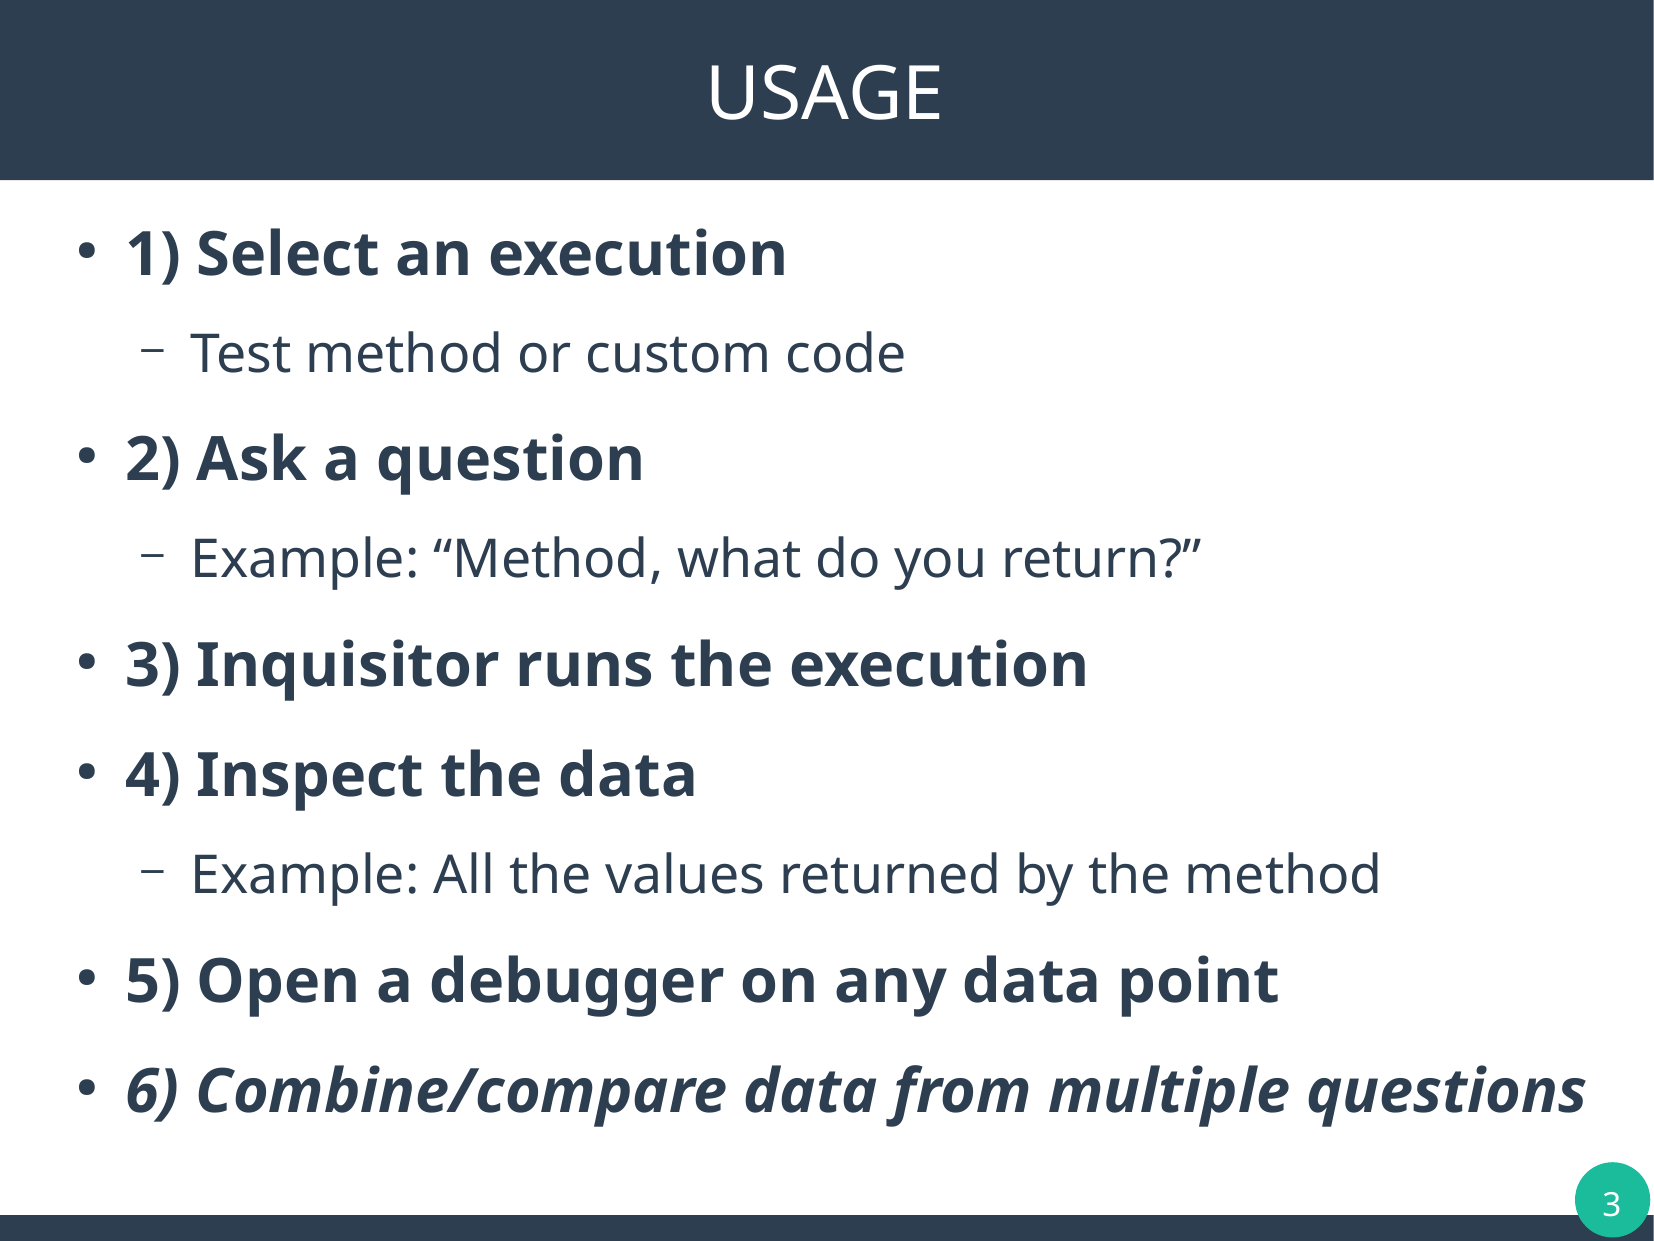

# Usage
1) Select an execution
Test method or custom code
2) Ask a question
Example: “Method, what do you return?”
3) Inquisitor runs the execution
4) Inspect the data
Example: All the values returned by the method
5) Open a debugger on any data point
6) Combine/compare data from multiple questions